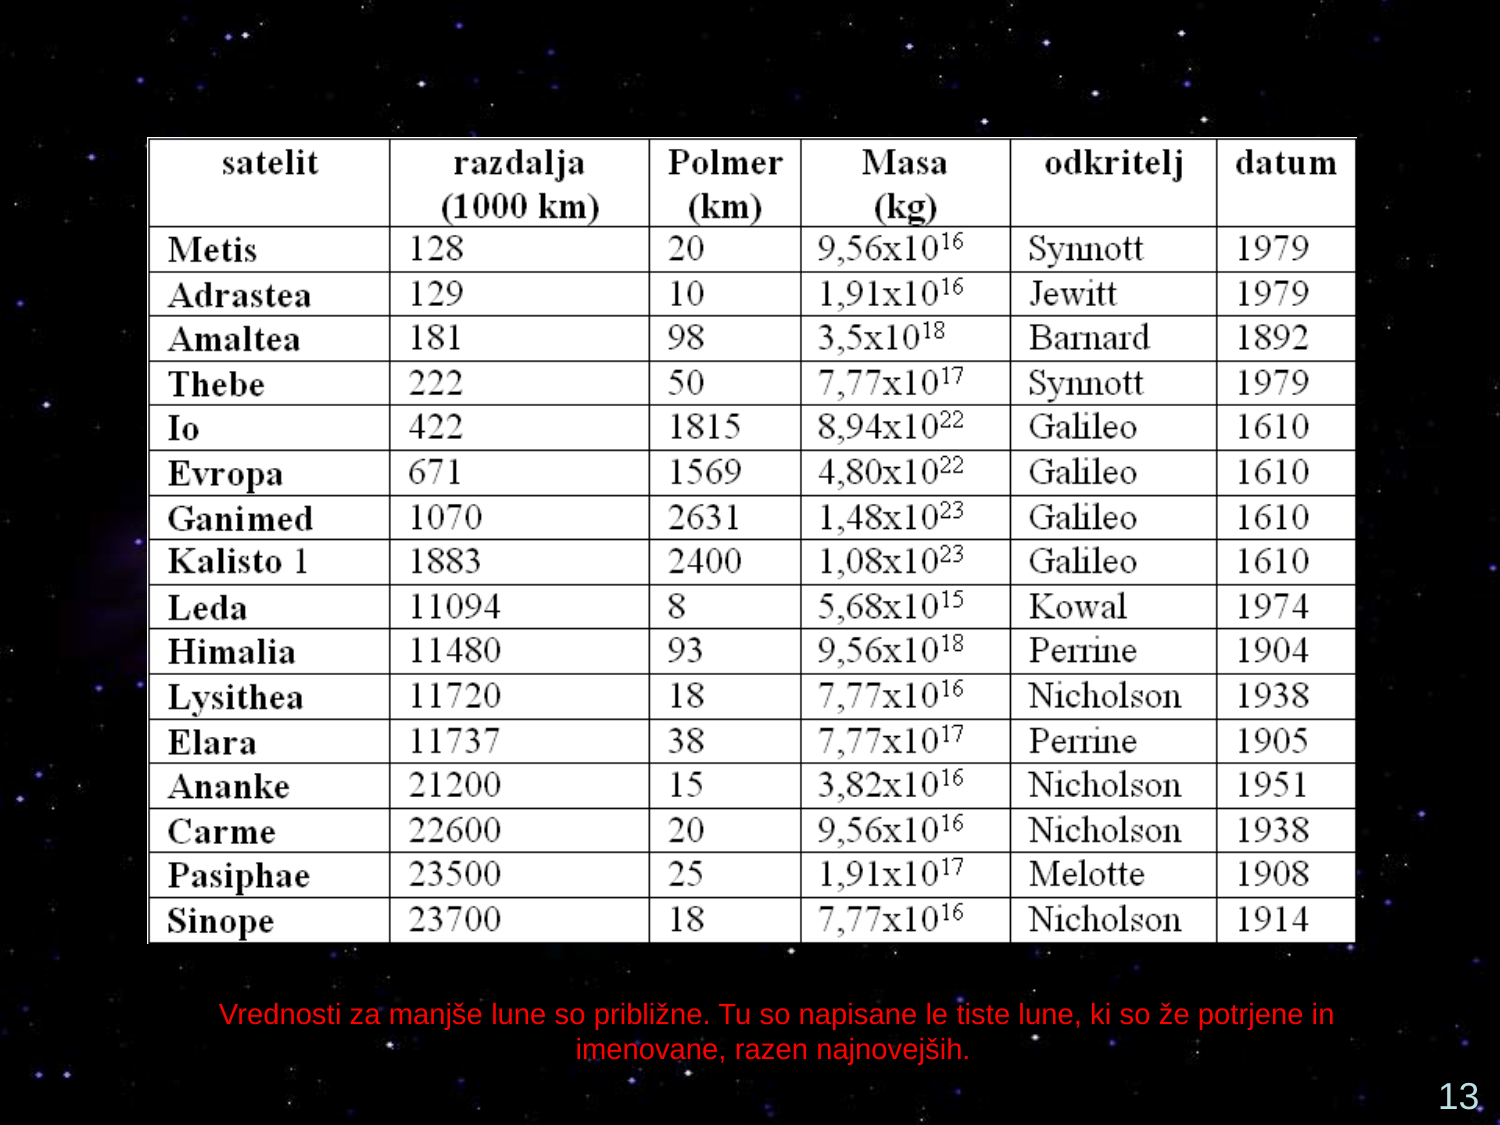

Vrednosti za manjše lune so približne. Tu so napisane le tiste lune, ki so že potrjene in imenovane, razen najnovejših.
13